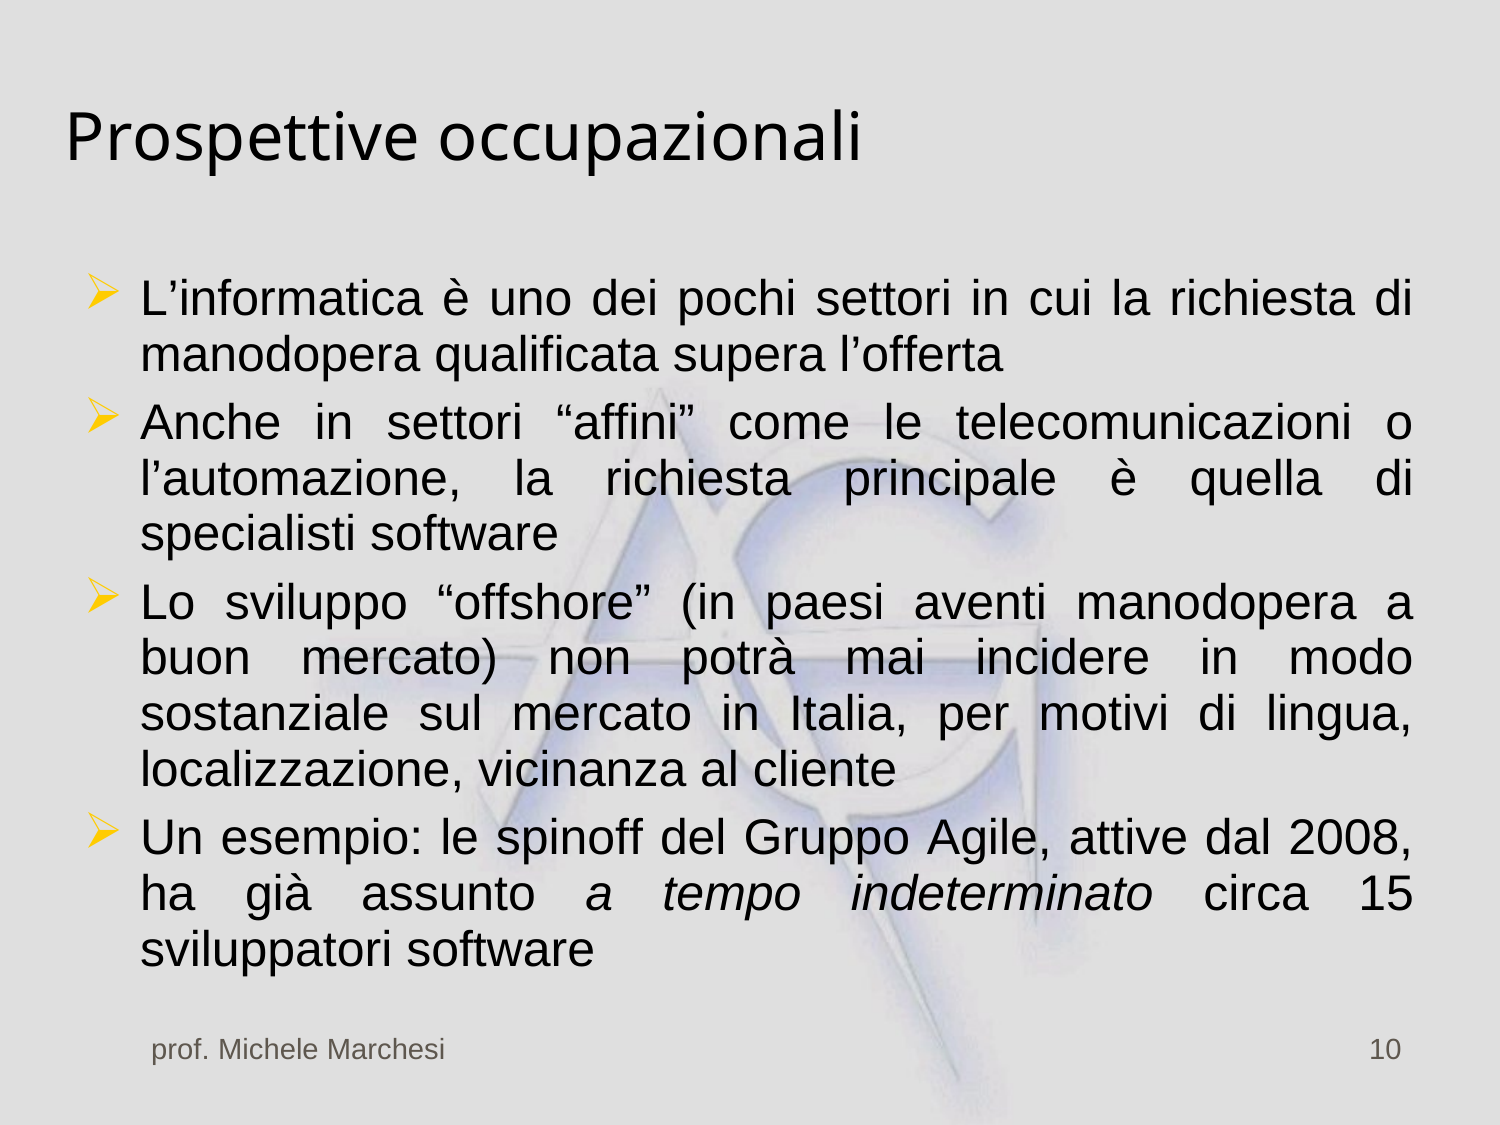

# Prospettive occupazionali
L’informatica è uno dei pochi settori in cui la richiesta di manodopera qualificata supera l’offerta
Anche in settori “affini” come le telecomunicazioni o l’automazione, la richiesta principale è quella di specialisti software
Lo sviluppo “offshore” (in paesi aventi manodopera a buon mercato) non potrà mai incidere in modo sostanziale sul mercato in Italia, per motivi di lingua, localizzazione, vicinanza al cliente
Un esempio: le spinoff del Gruppo Agile, attive dal 2008, ha già assunto a tempo indeterminato circa 15 sviluppatori software
© 2002 Giorgio Giacinto
10